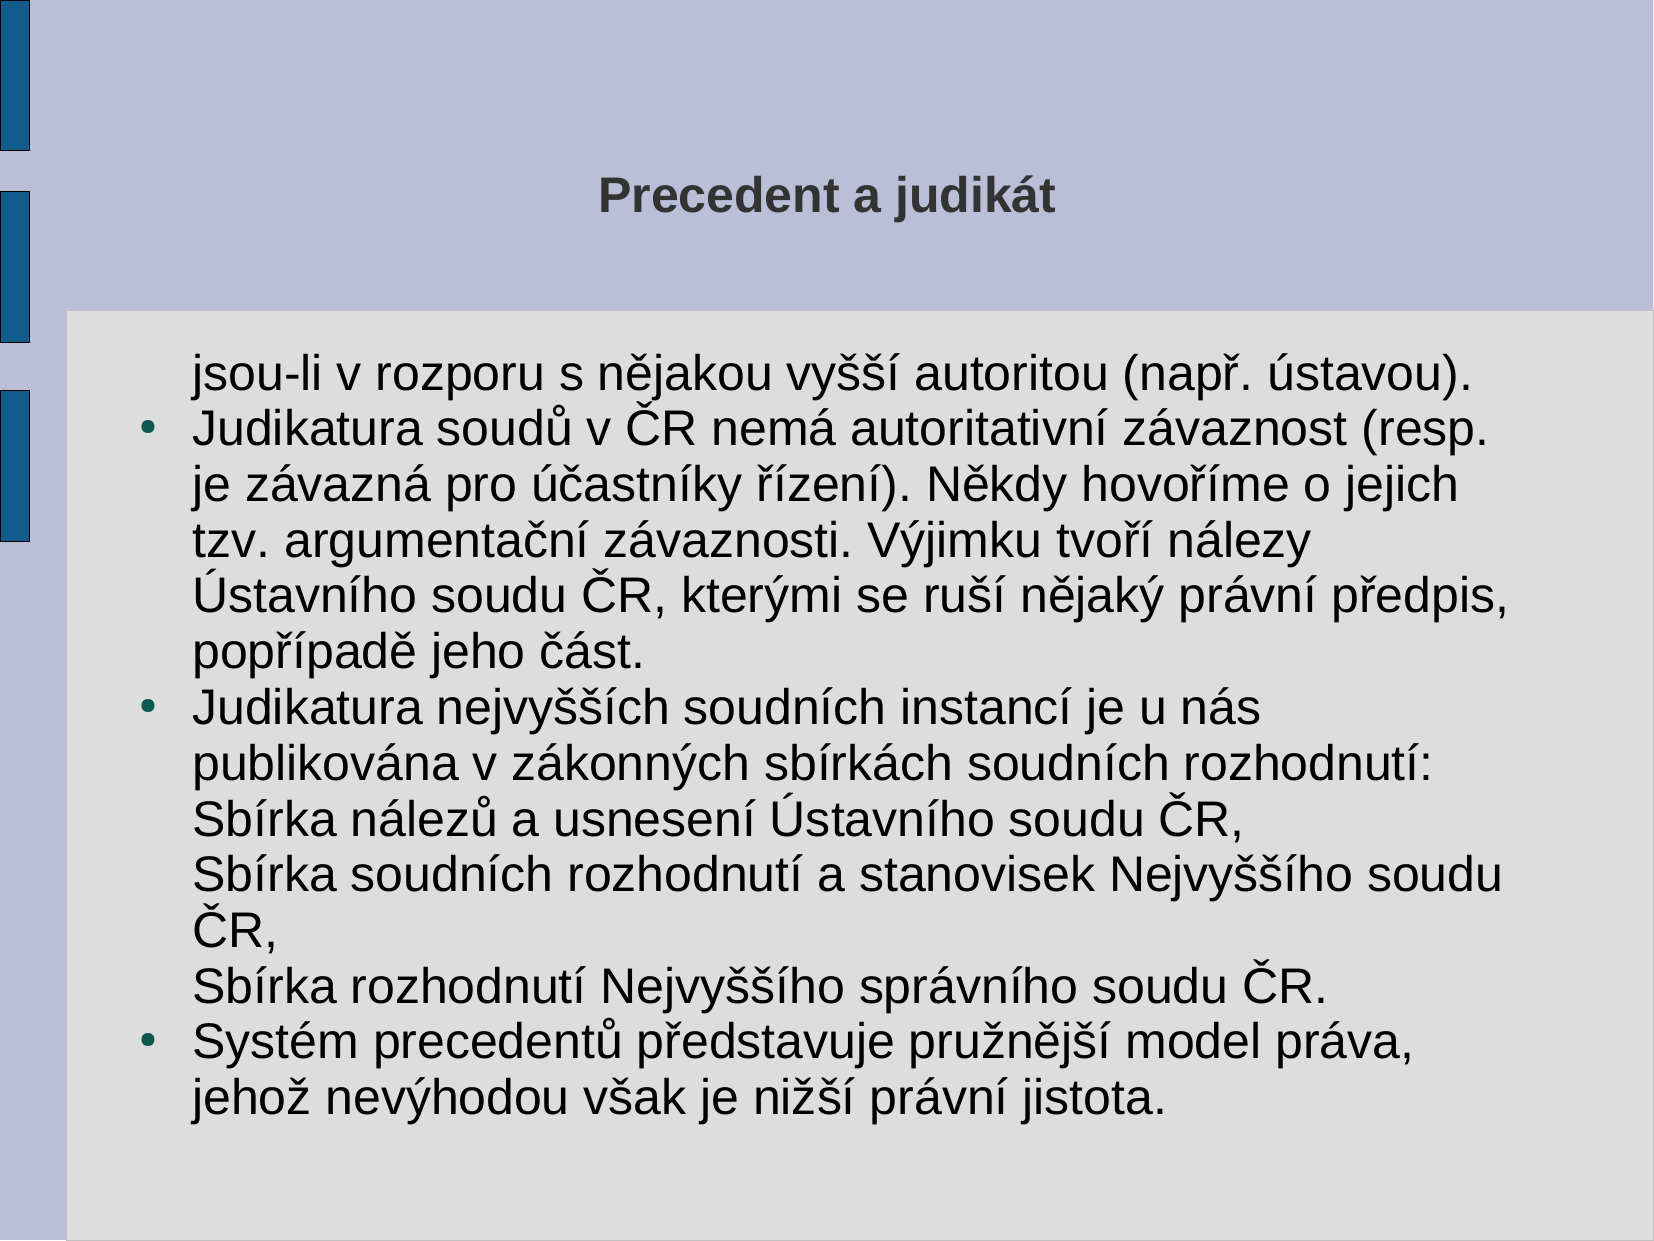

# Precedent a judikát
jsou-li v rozporu s nějakou vyšší autoritou (např. ústavou).
Judikatura soudů v ČR nemá autoritativní závaznost (resp. je závazná pro účastníky řízení). Někdy hovoříme o jejich tzv. argumentační závaznosti. Výjimku tvoří nálezy Ústavního soudu ČR, kterými se ruší nějaký právní předpis, popřípadě jeho část.
Judikatura nejvyšších soudních instancí je u nás publikována v zákonných sbírkách soudních rozhodnutí:
Sbírka nálezů a usnesení Ústavního soudu ČR,
Sbírka soudních rozhodnutí a stanovisek Nejvyššího soudu ČR,
Sbírka rozhodnutí Nejvyššího správního soudu ČR.
Systém precedentů představuje pružnější model práva, jehož nevýhodou však je nižší právní jistota.